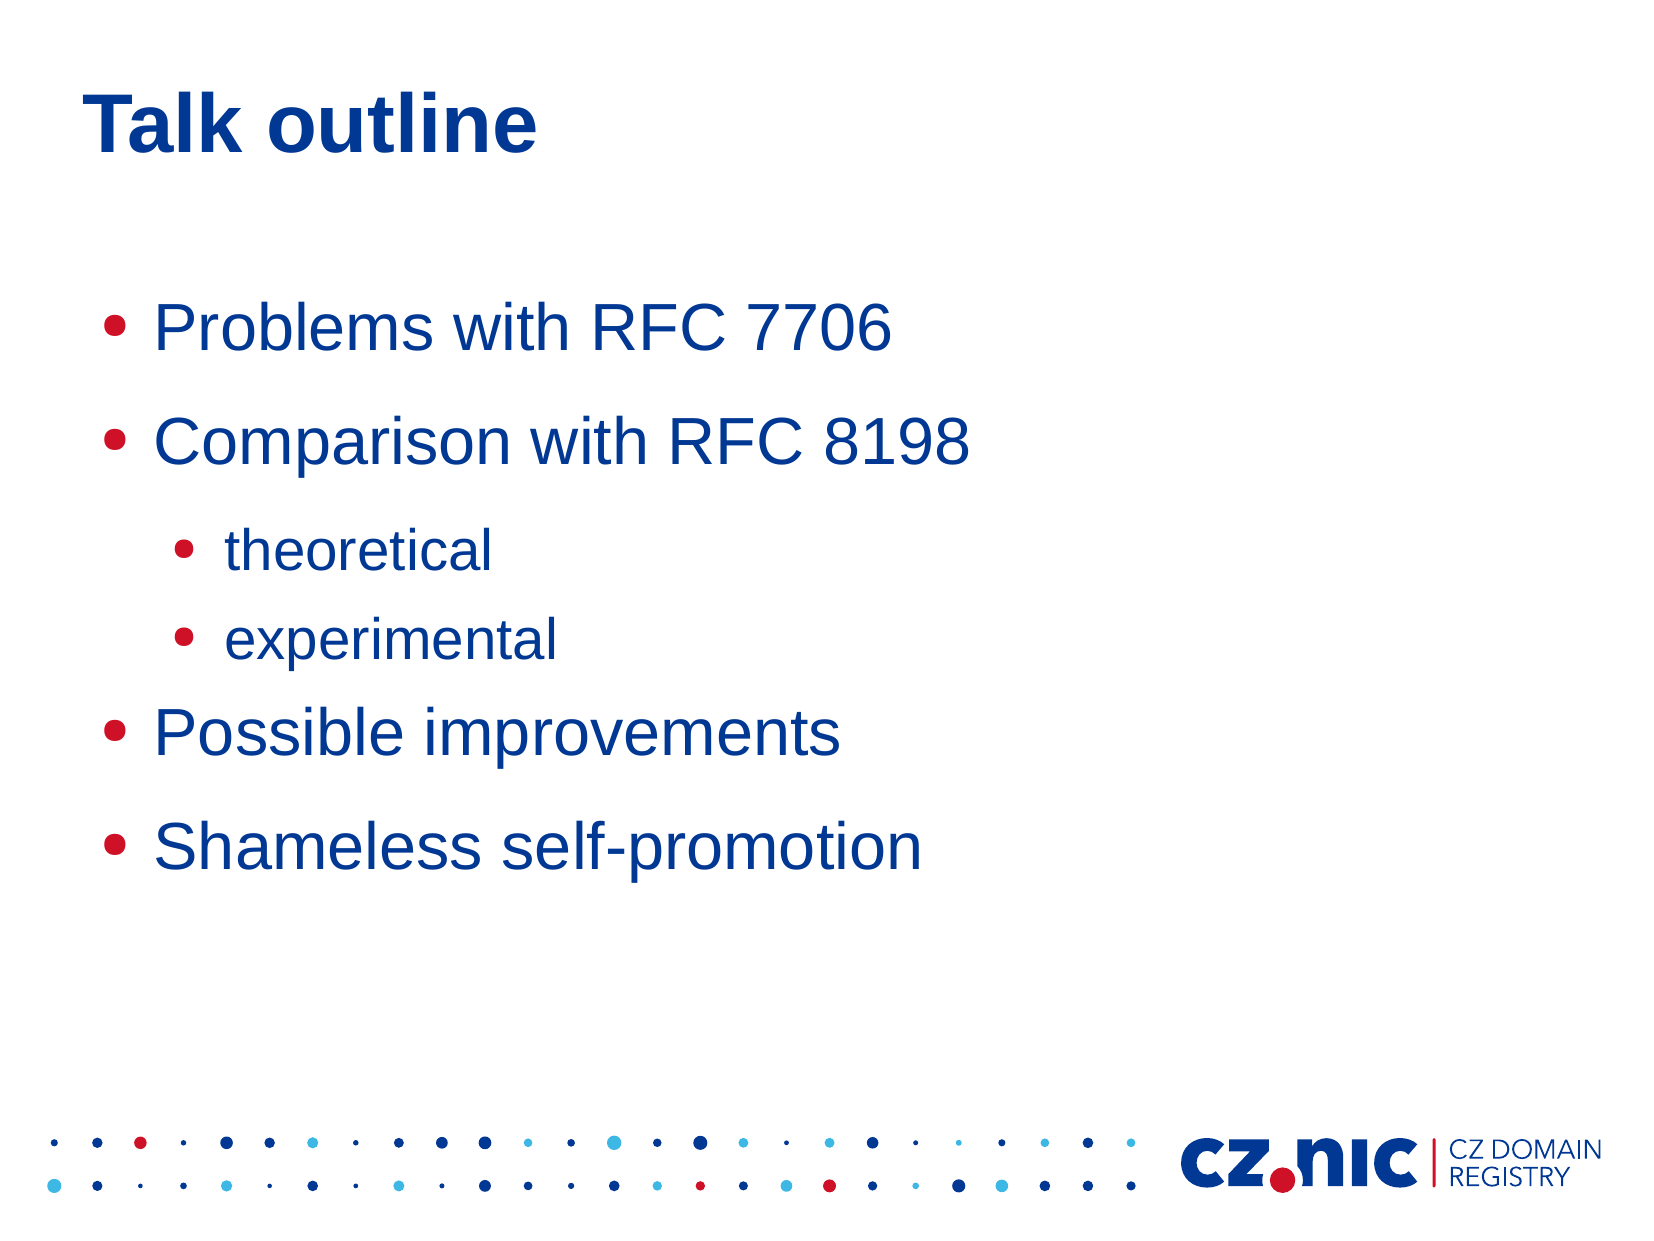

# Talk outline
Problems with RFC 7706
Comparison with RFC 8198
theoretical
experimental
Possible improvements
Shameless self-promotion